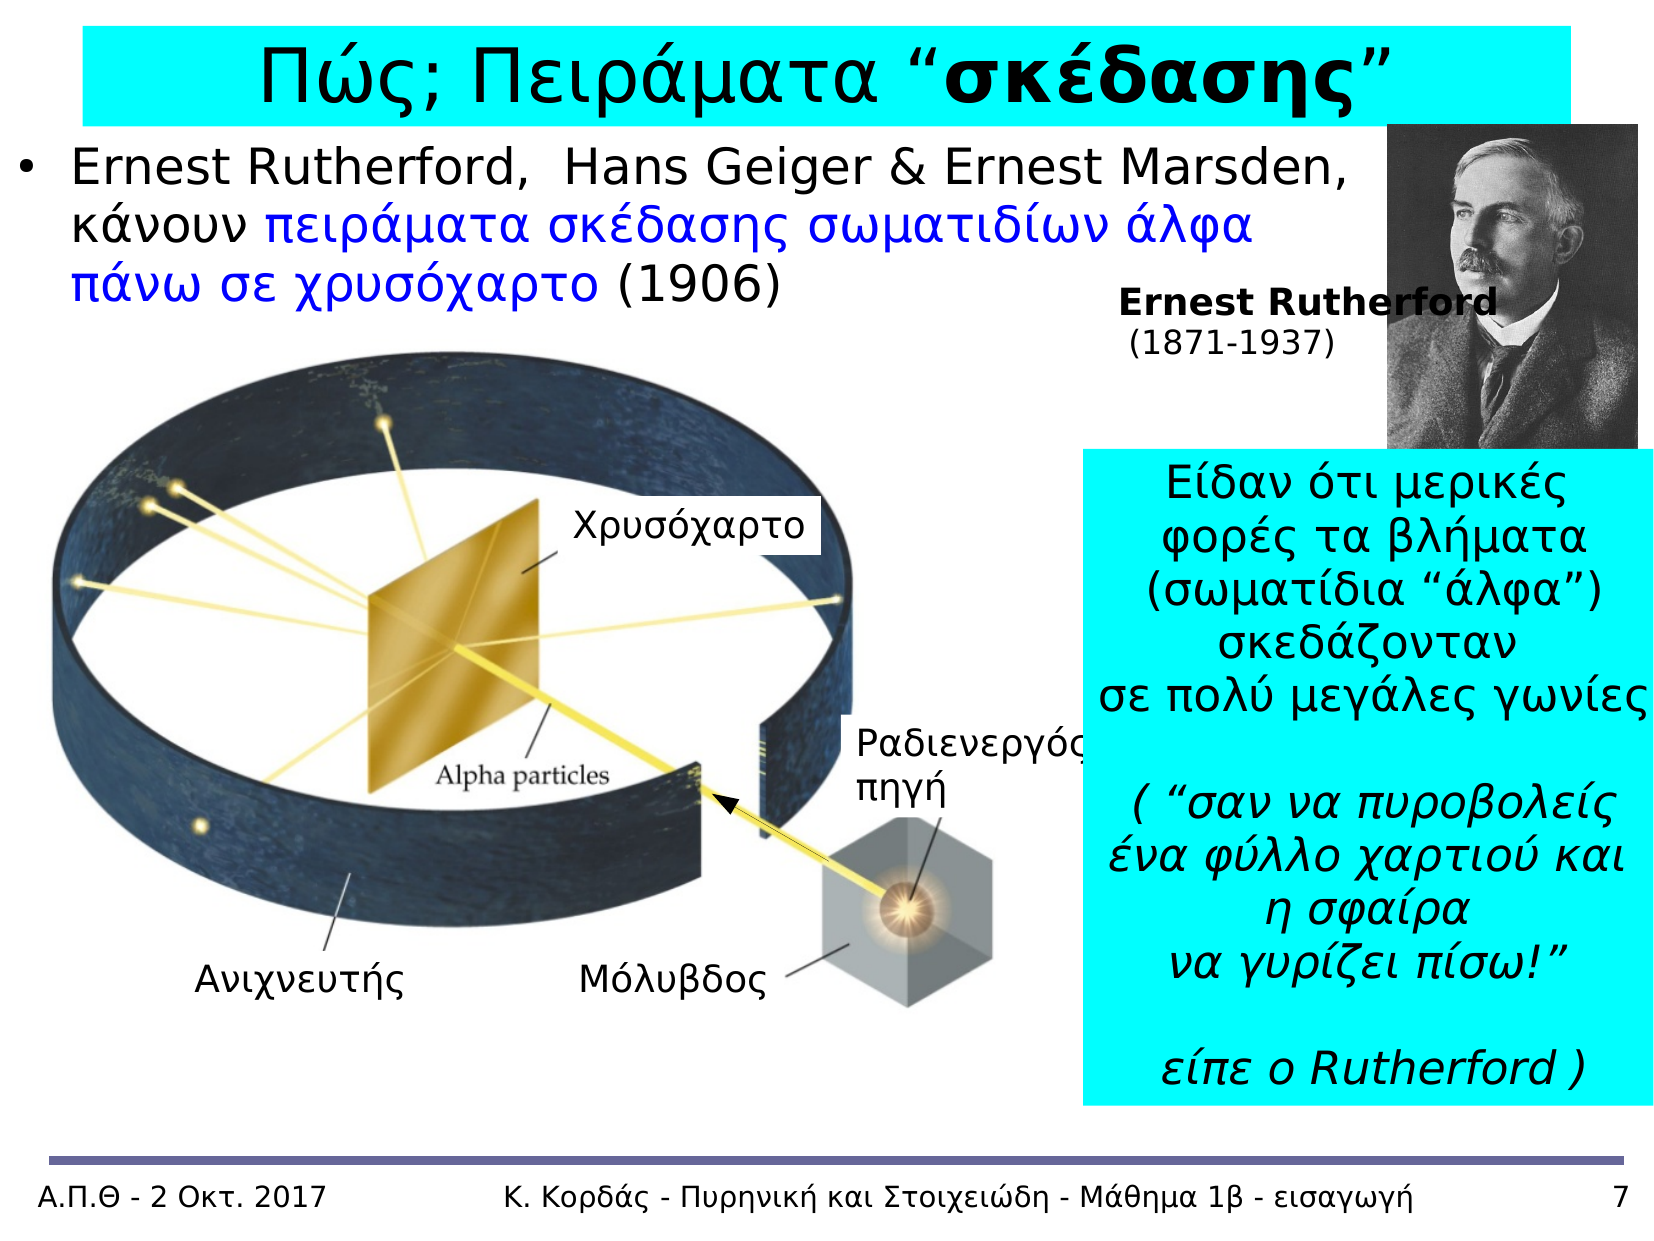

# Πώς; Πειράματα “σκέδασης”
Ernest Rutherford, Hans Geiger & Ernest Marsden, κάνουν πειράματα σκέδασης σωματιδίων άλφα πάνω σε χρυσόχαρτο (1906)
Ernest Rutherford
 (1871-1937)
Είδαν ότι μερικές
φορές τα βλήματα
(σωματίδια “άλφα”)
σκεδάζονταν
σε πολύ μεγάλες γωνίες
( “σαν να πυροβολείς
ένα φύλλο χαρτιού και
η σφαίρα
να γυρίζει πίσω!”
είπε ο Rutherford )
Χρυσόχαρτο
Ραδιενεργός
πηγή
Ανιχνευτής
Μόλυβδος
Α.Π.Θ - 2 Οκτ. 2017
Κ. Κορδάς - Πυρηνική και Στοιχειώδη - Μάθημα 1β - εισαγωγή
7